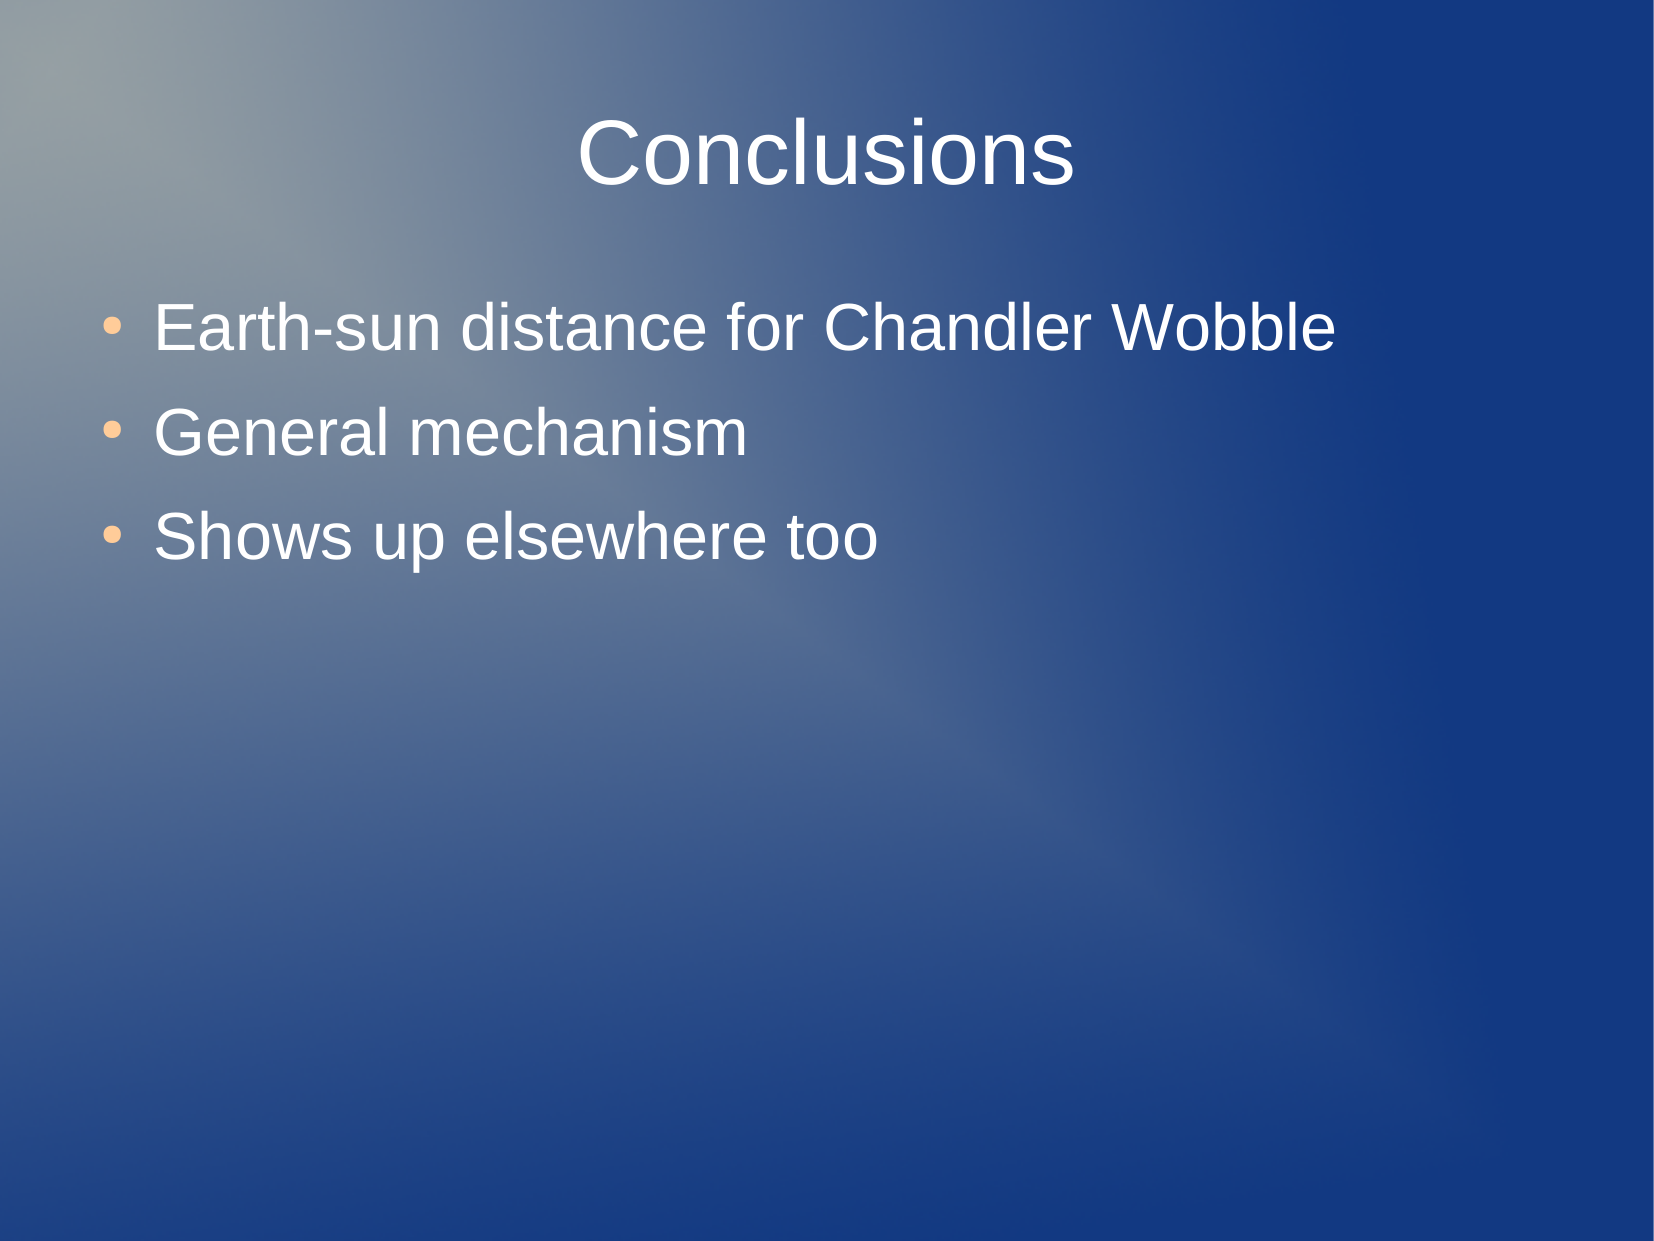

# Conclusions
Earth-sun distance for Chandler Wobble
General mechanism
Shows up elsewhere too